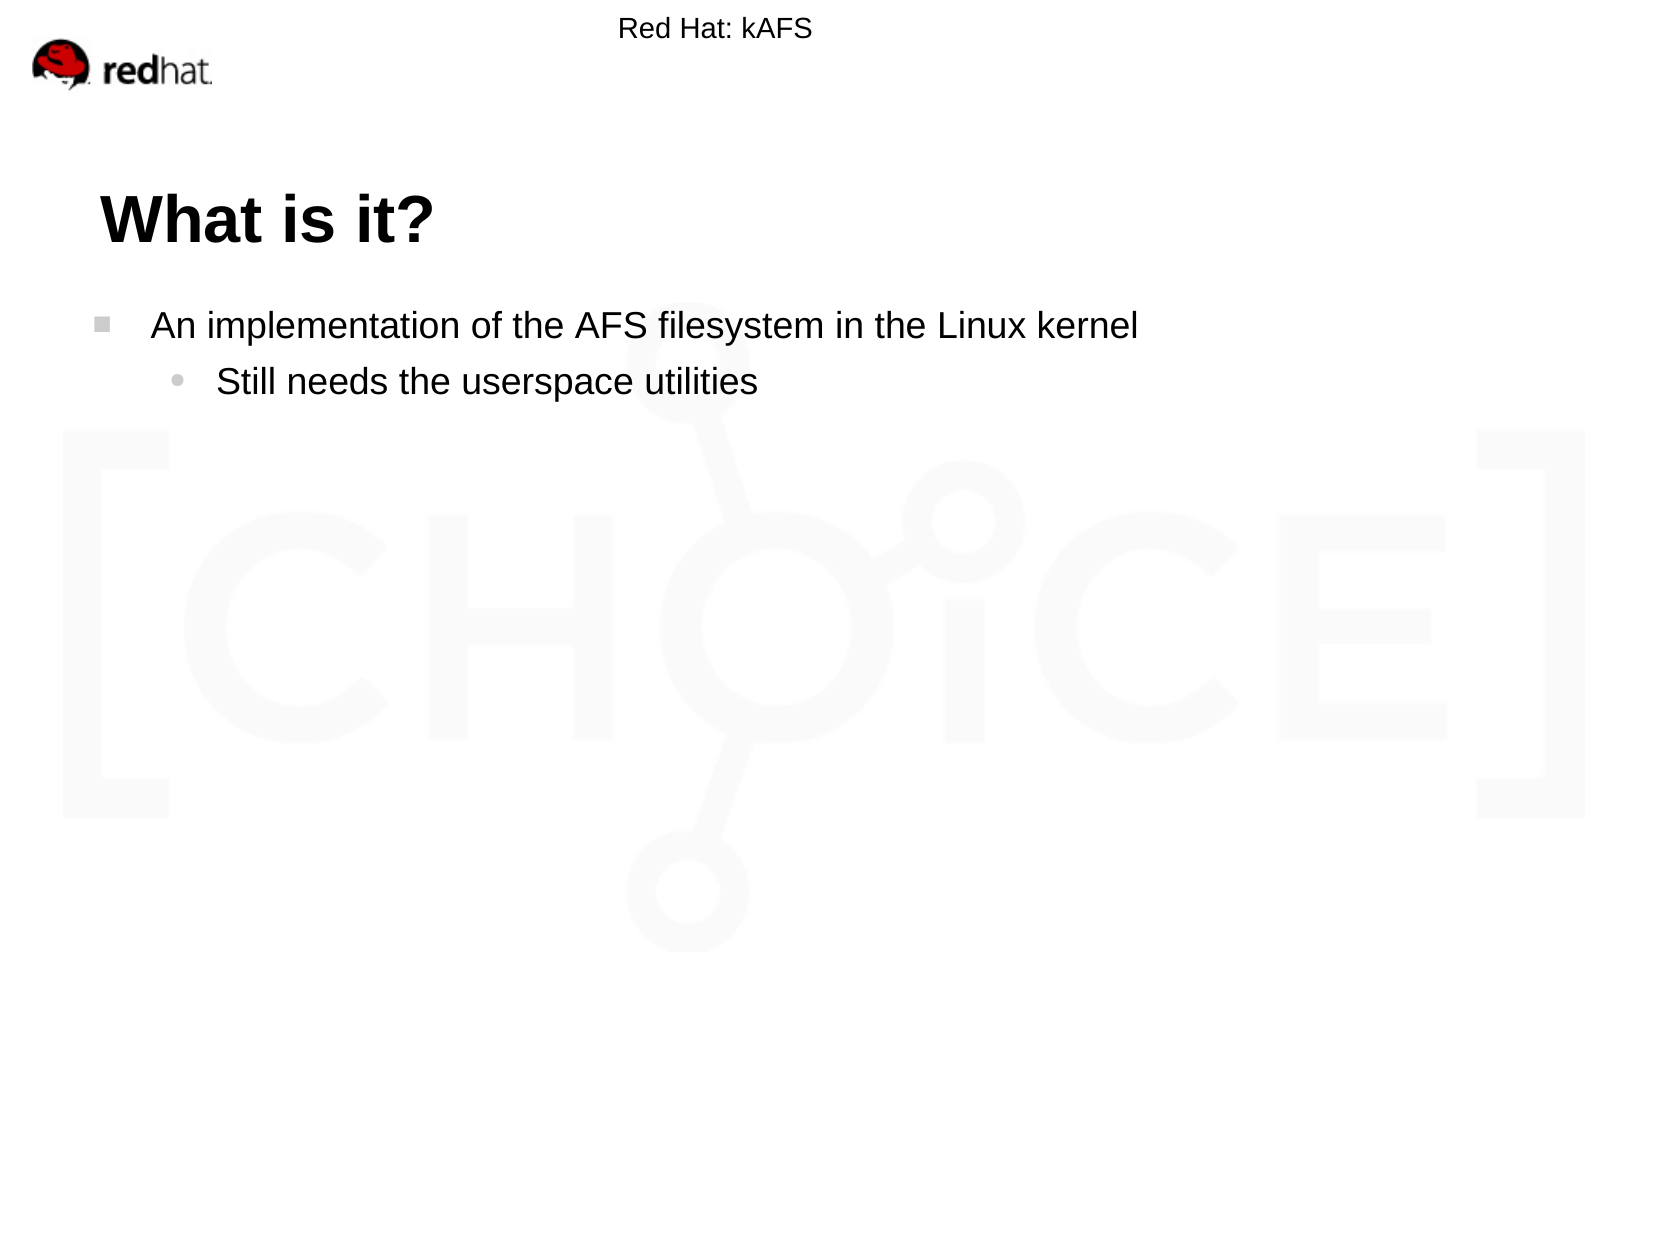

# What is it?
An implementation of the AFS filesystem in the Linux kernel
Still needs the userspace utilities